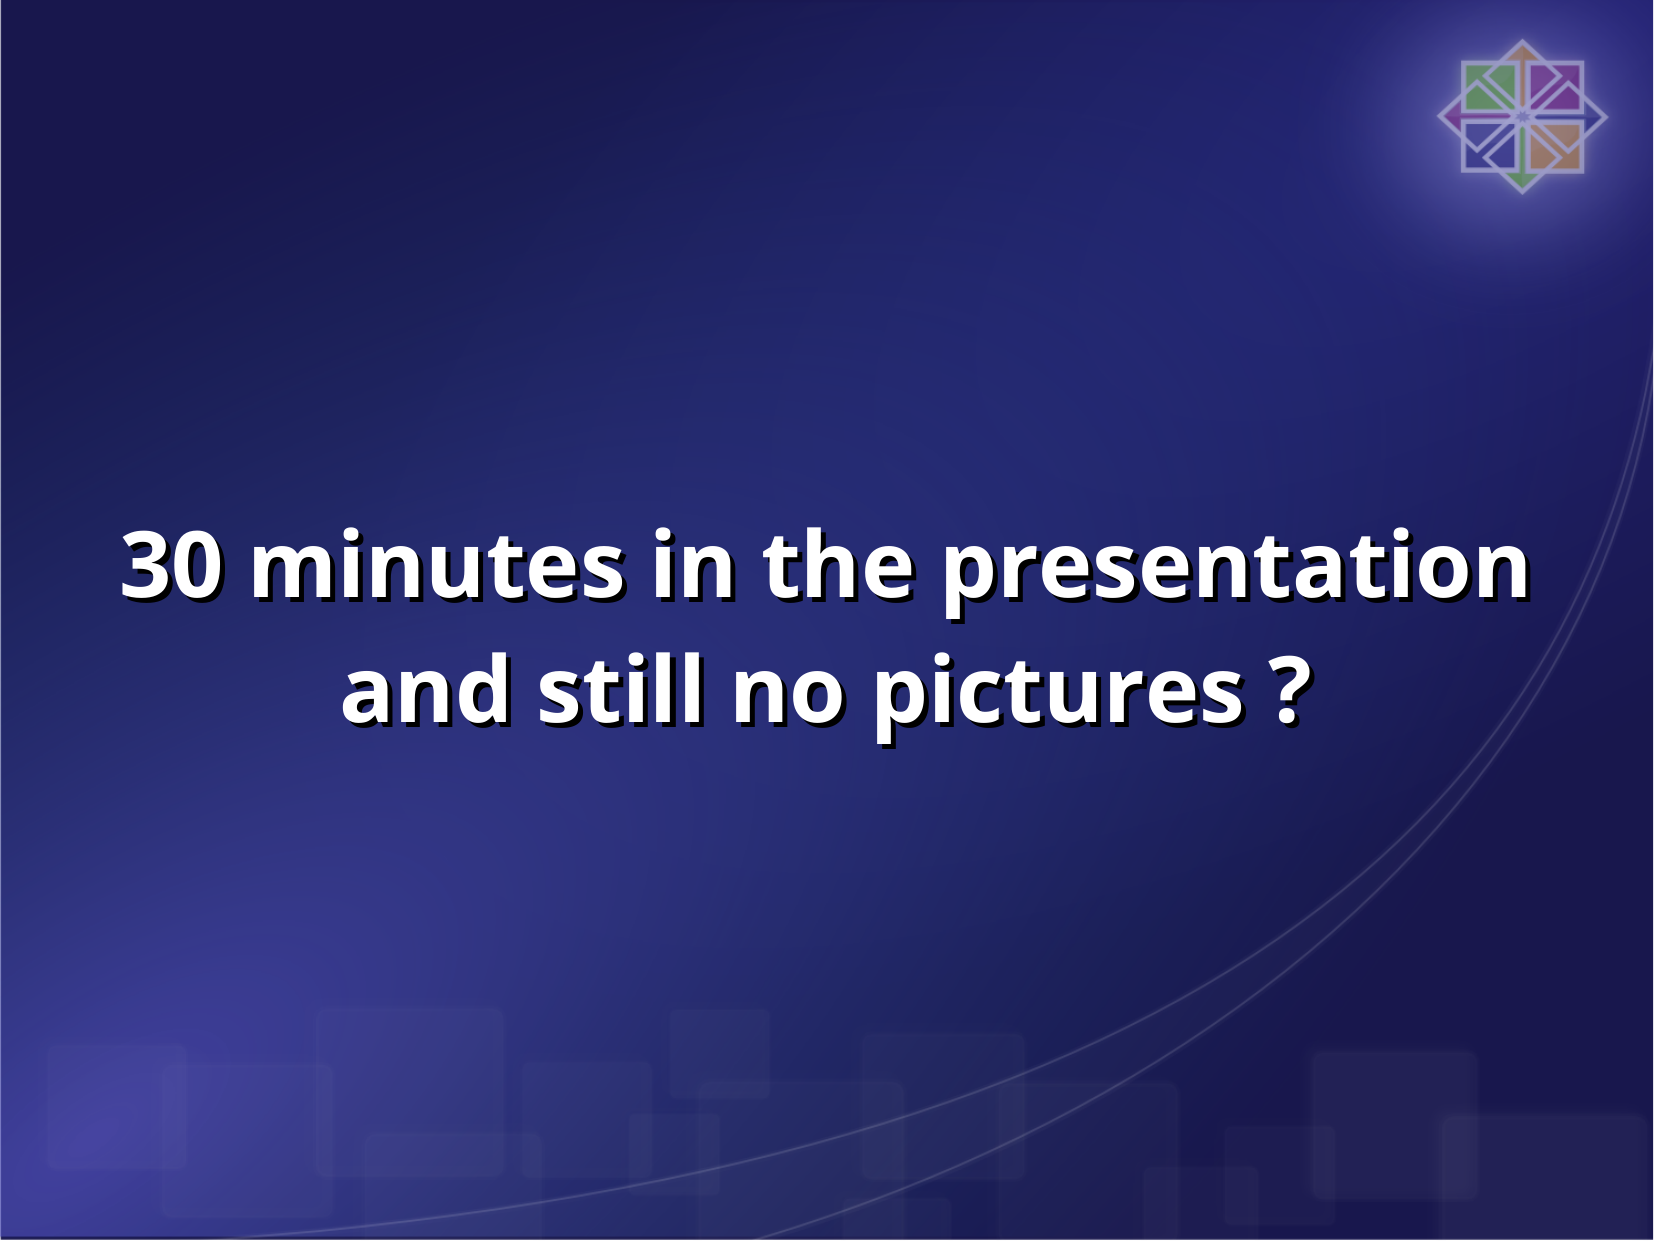

# 30 minutes in the presentation and still no pictures ?